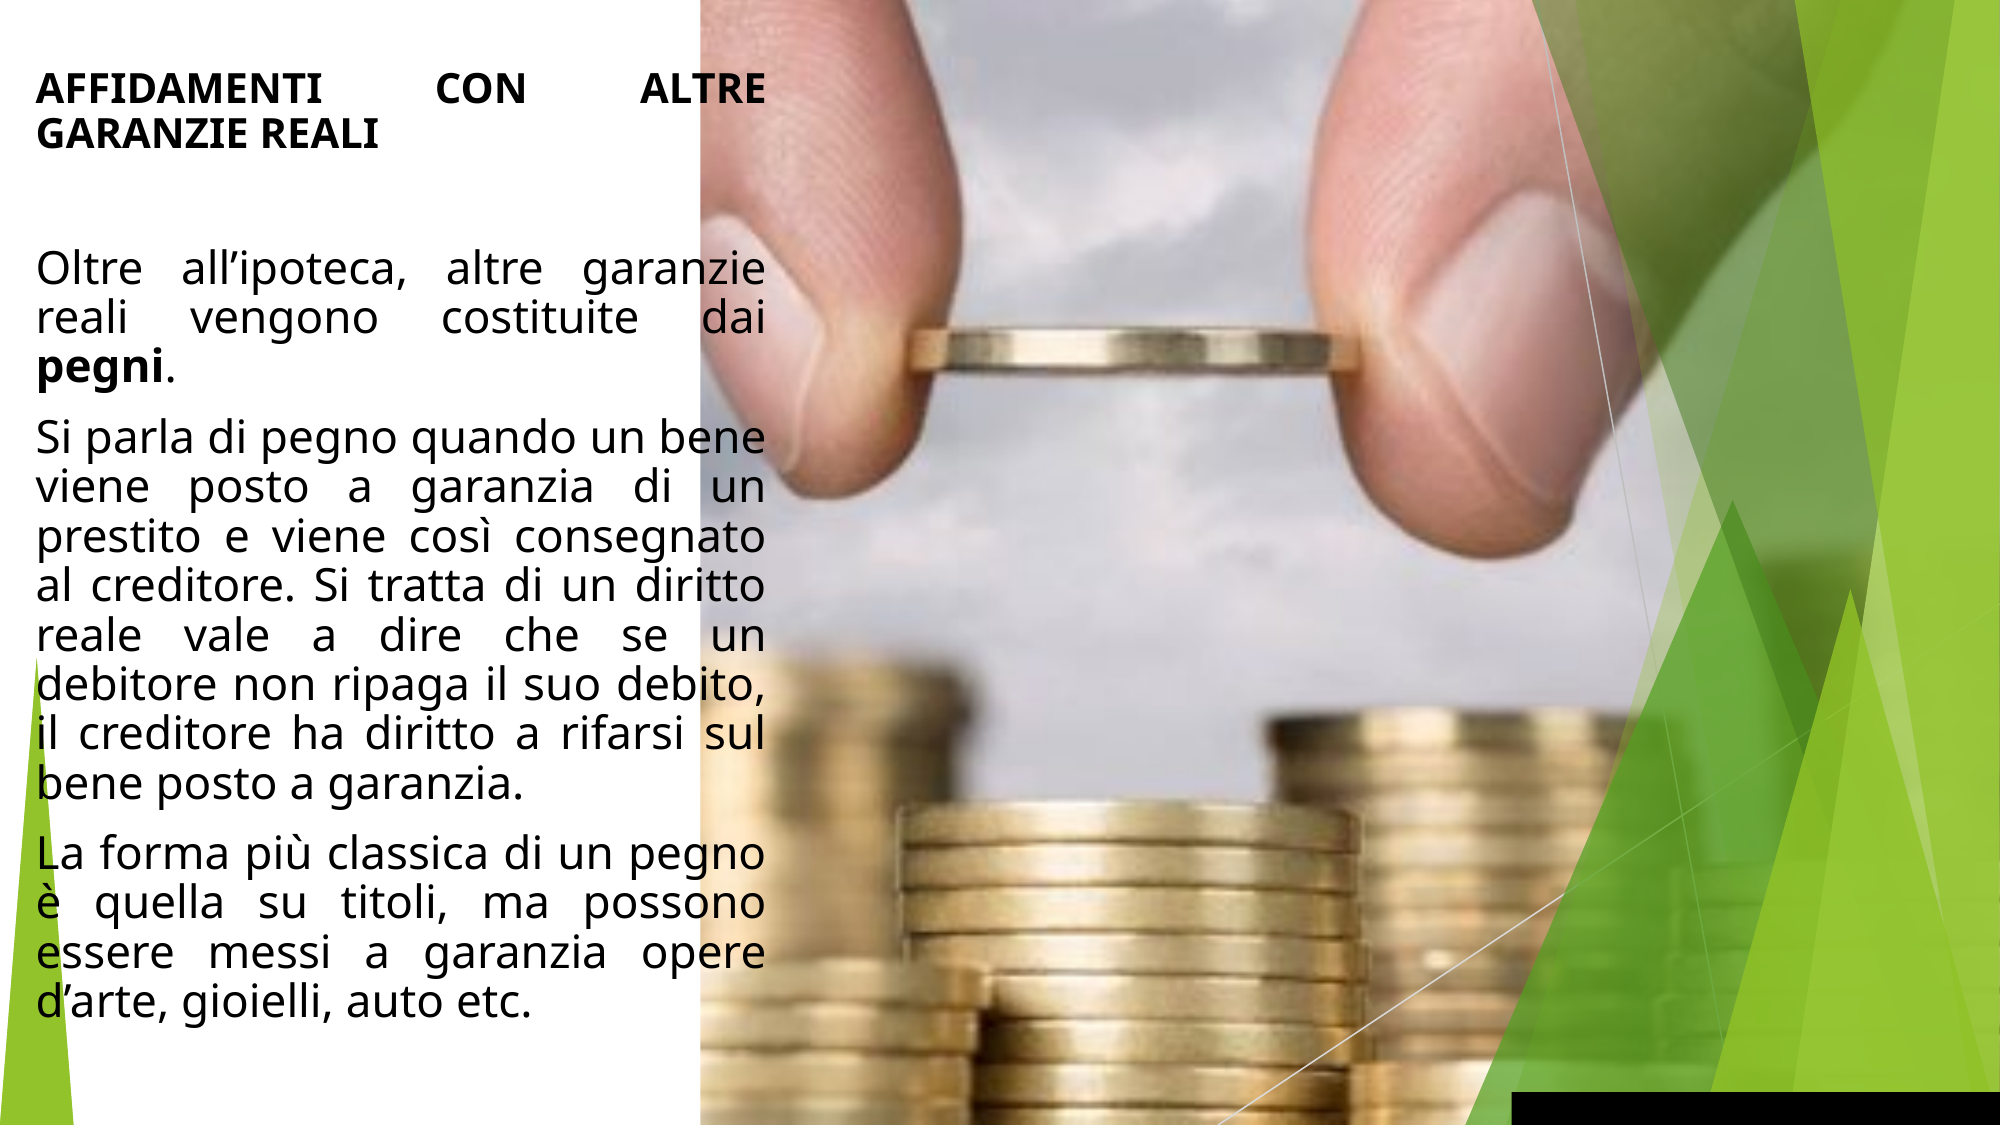

AFFIDAMENTI CON ALTRE GARANZIE REALI
Oltre all’ipoteca, altre garanzie reali vengono costituite dai pegni.
Si parla di pegno quando un bene viene posto a garanzia di un prestito e viene così consegnato al creditore. Si tratta di un diritto reale vale a dire che se un debitore non ripaga il suo debito, il creditore ha diritto a rifarsi sul bene posto a garanzia.
La forma più classica di un pegno è quella su titoli, ma possono essere messi a garanzia opere d’arte, gioielli, auto etc.
Questa foto di Autore sconosciuto è concesso in licenza da CC BY-SA